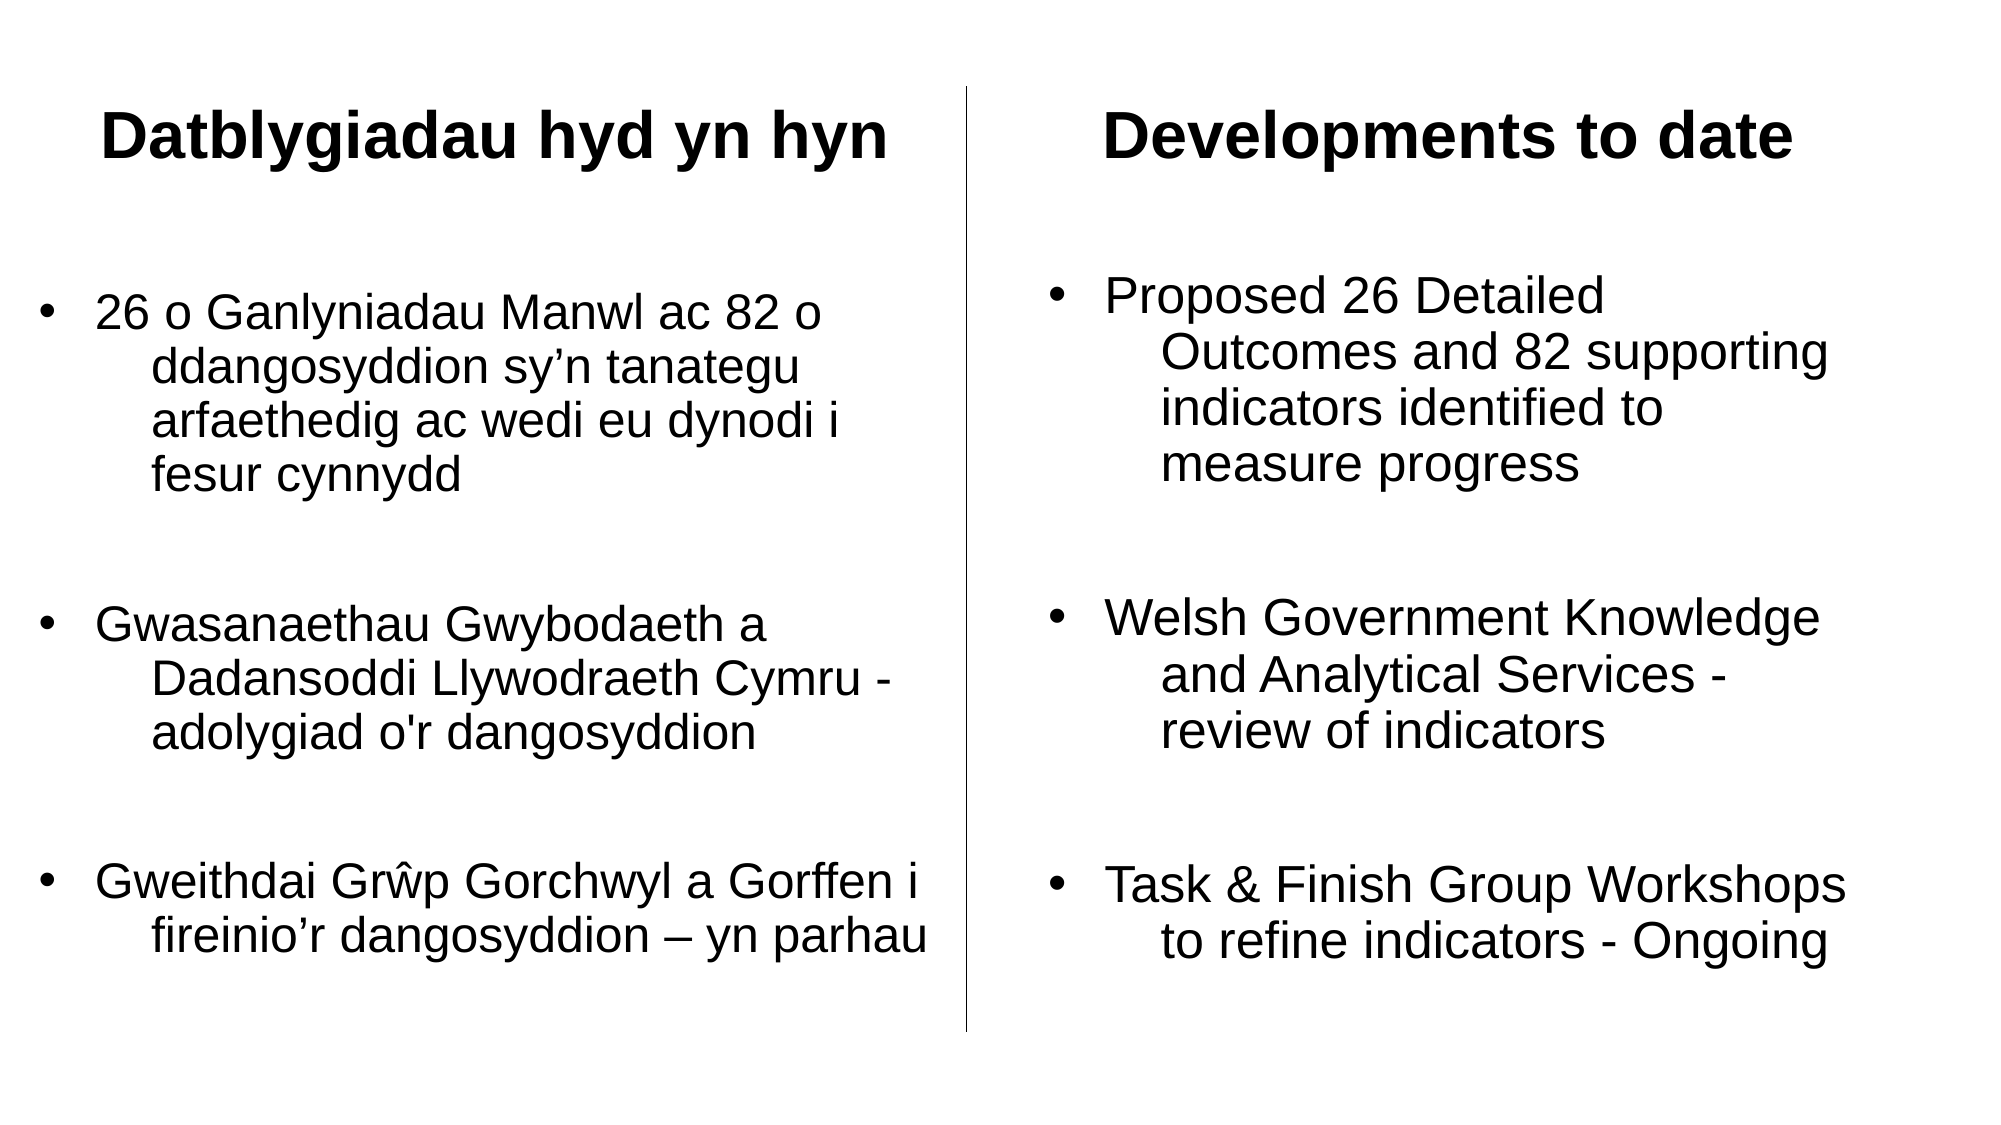

# Datblygiadau hyd yn hyn
26 o Ganlyniadau Manwl ac 82 o ddangosyddion sy’n tanategu arfaethedig ac wedi eu dynodi i fesur cynnydd
Gwasanaethau Gwybodaeth a Dadansoddi Llywodraeth Cymru -adolygiad o'r dangosyddion
Gweithdai Grŵp Gorchwyl a Gorffen i fireinio’r dangosyddion – yn parhau
Developments to date
Proposed 26 Detailed Outcomes and 82 supporting indicators identified to measure progress
Welsh Government Knowledge and Analytical Services - review of indicators
Task & Finish Group Workshops to refine indicators - Ongoing